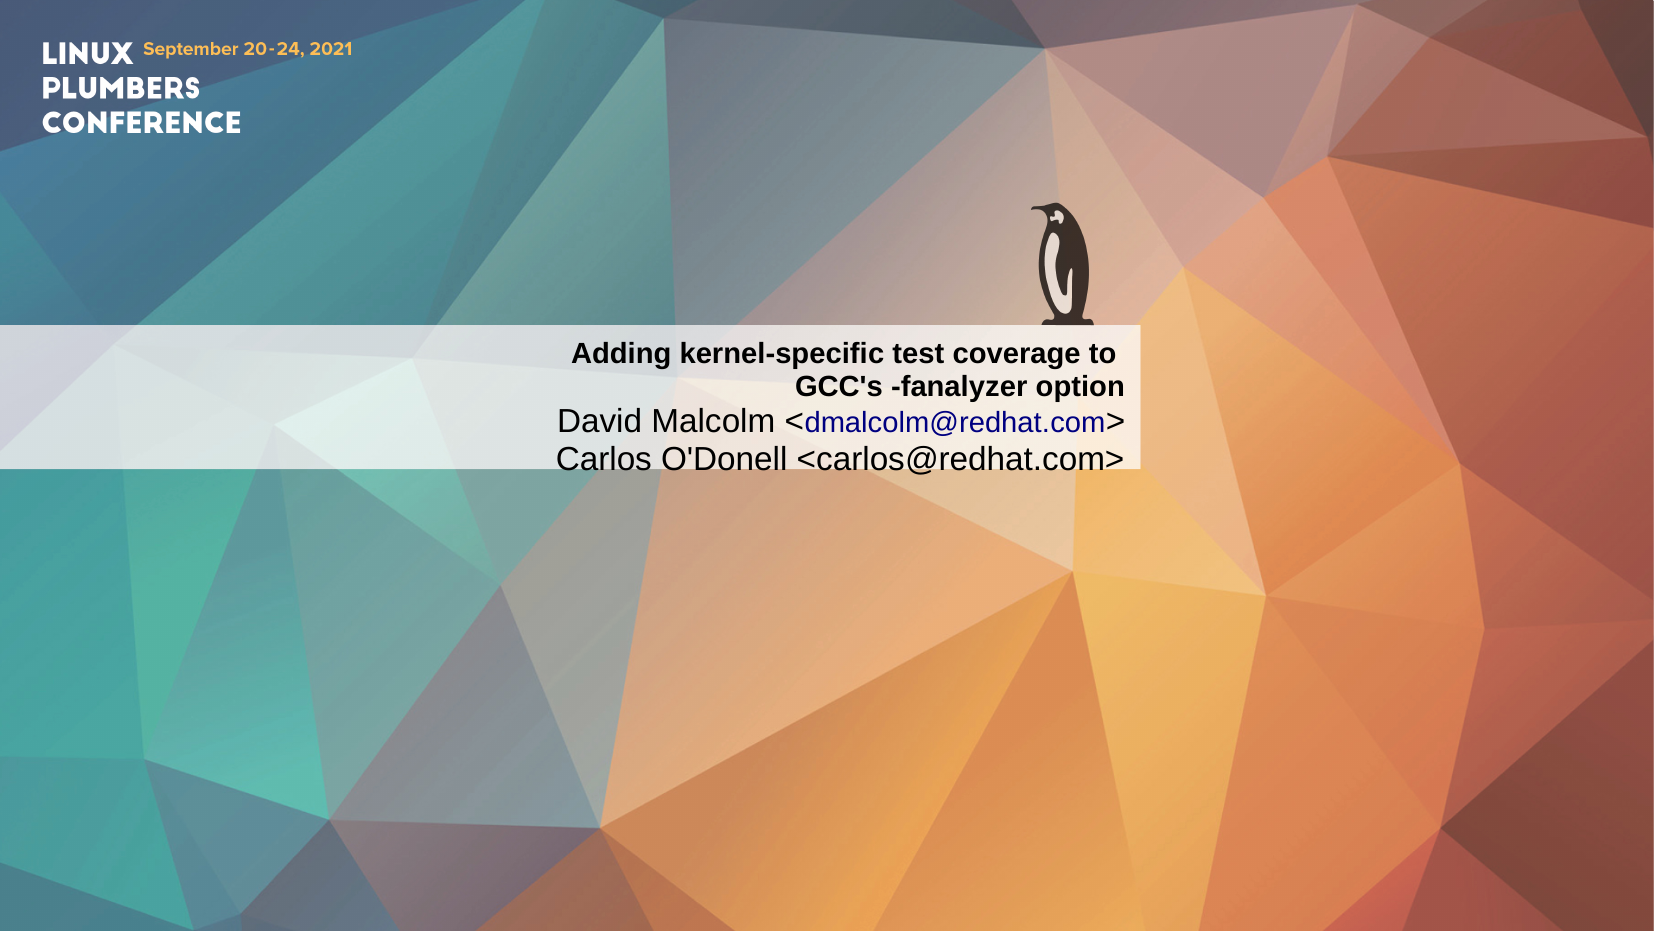

Adding kernel-specific test coverage to
GCC's -fanalyzer option
David Malcolm <dmalcolm@redhat.com>
Carlos O'Donell <carlos@redhat.com>